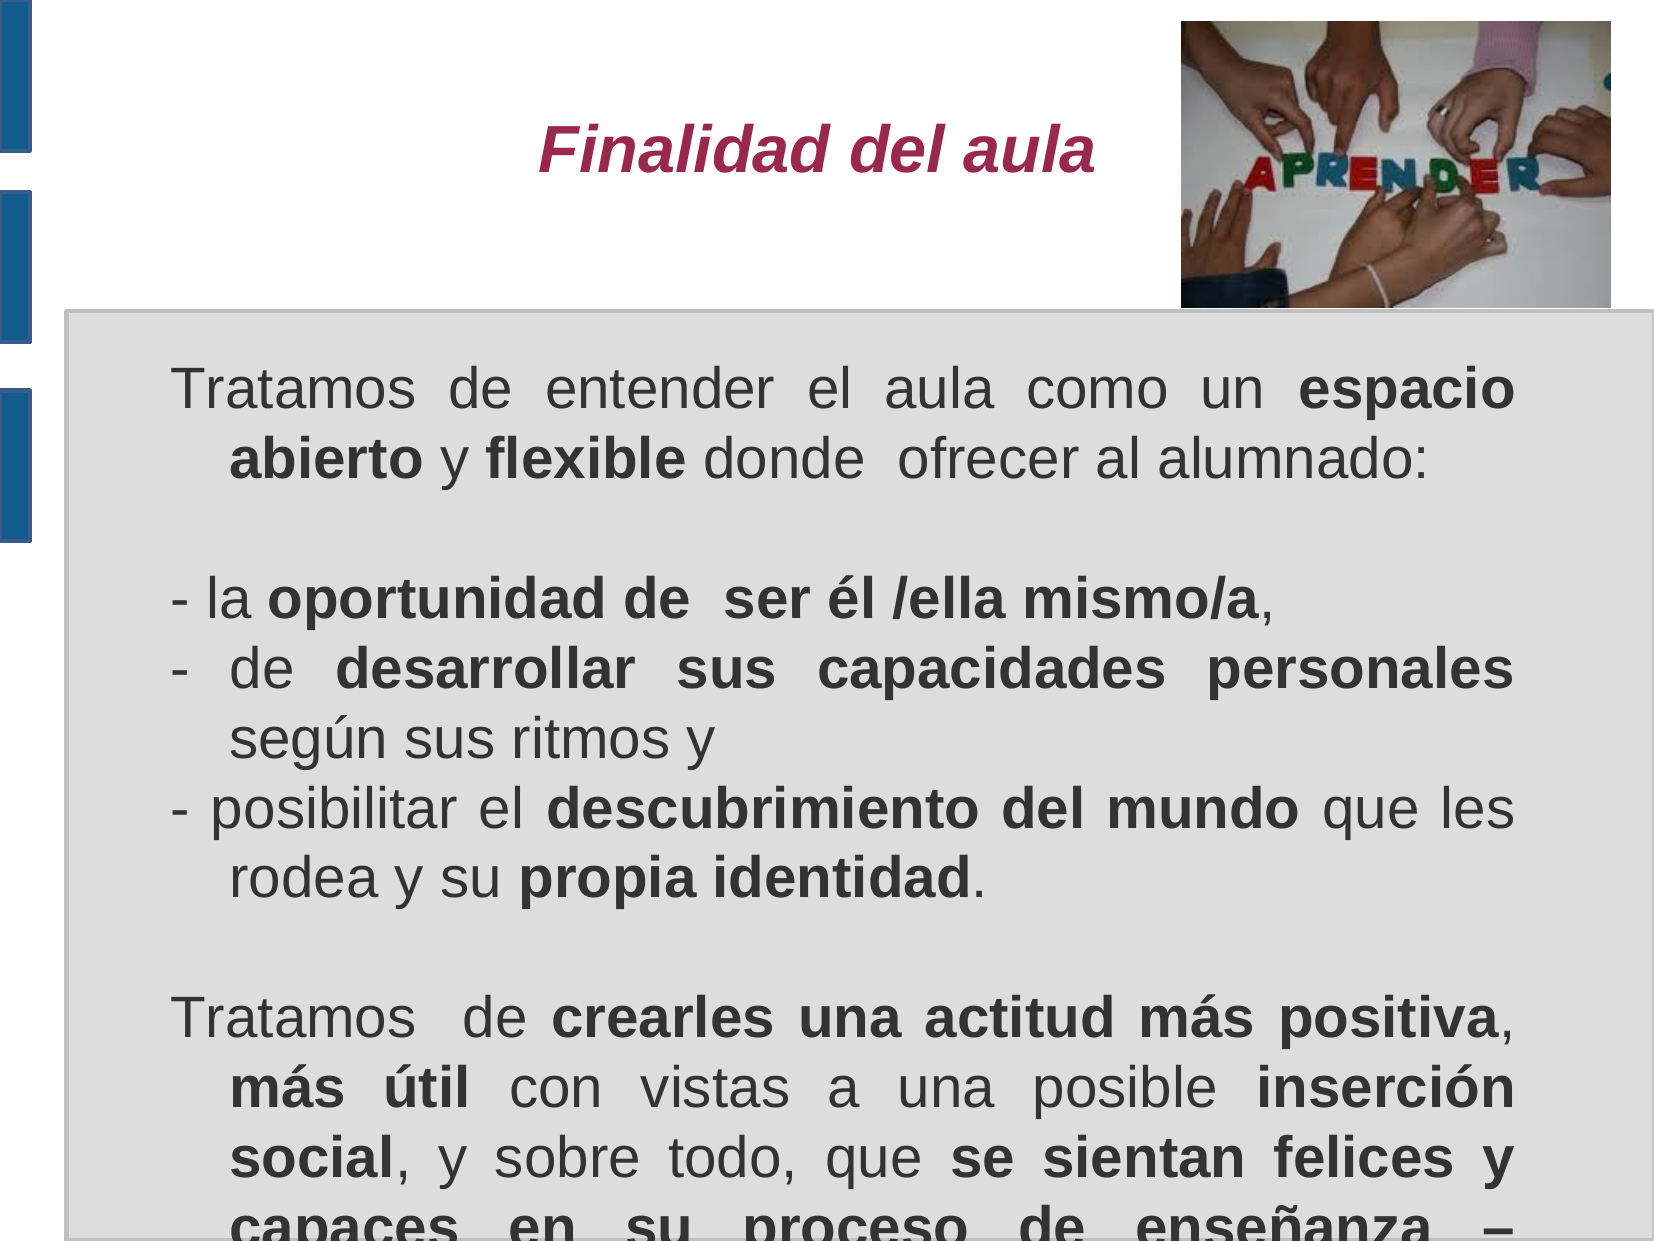

# Finalidad del aula
Tratamos de entender el aula como un espacio abierto y flexible donde ofrecer al alumnado:
- la oportunidad de ser él /ella mismo/a,
- de desarrollar sus capacidades personales según sus ritmos y
- posibilitar el descubrimiento del mundo que les rodea y su propia identidad.
Tratamos de crearles una actitud más positiva, más útil con vistas a una posible inserción social, y sobre todo, que se sientan felices y capaces en su proceso de enseñanza – aprendizaje.